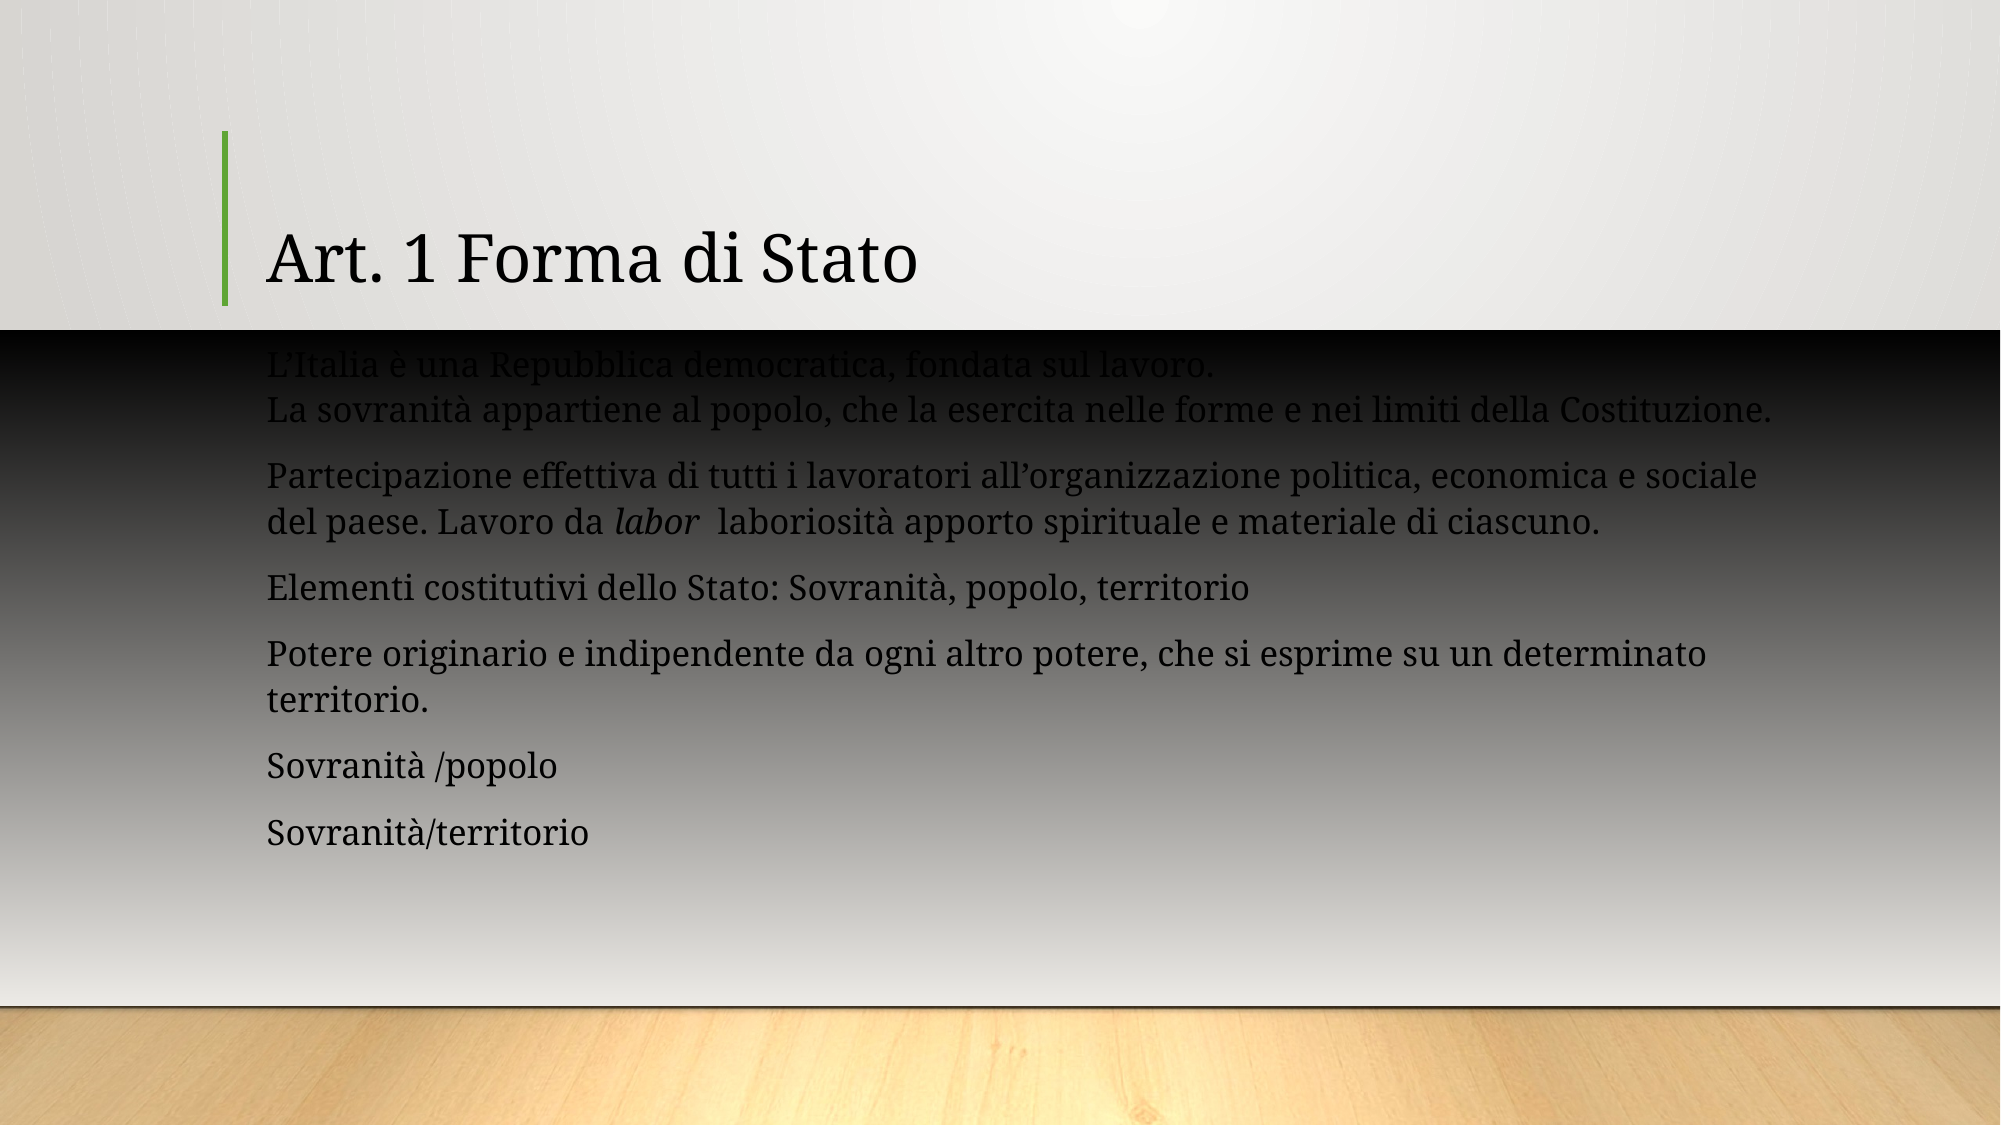

# Art. 1 Forma di Stato
L’Italia è una Repubblica democratica, fondata sul lavoro.
La sovranità appartiene al popolo, che la esercita nelle forme e nei limiti della Costituzione.
Partecipazione effettiva di tutti i lavoratori all’organizzazione politica, economica e sociale del paese. Lavoro da labor laboriosità apporto spirituale e materiale di ciascuno.
Elementi costitutivi dello Stato: Sovranità, popolo, territorio
Potere originario e indipendente da ogni altro potere, che si esprime su un determinato territorio.
Sovranità /popolo
Sovranità/territorio